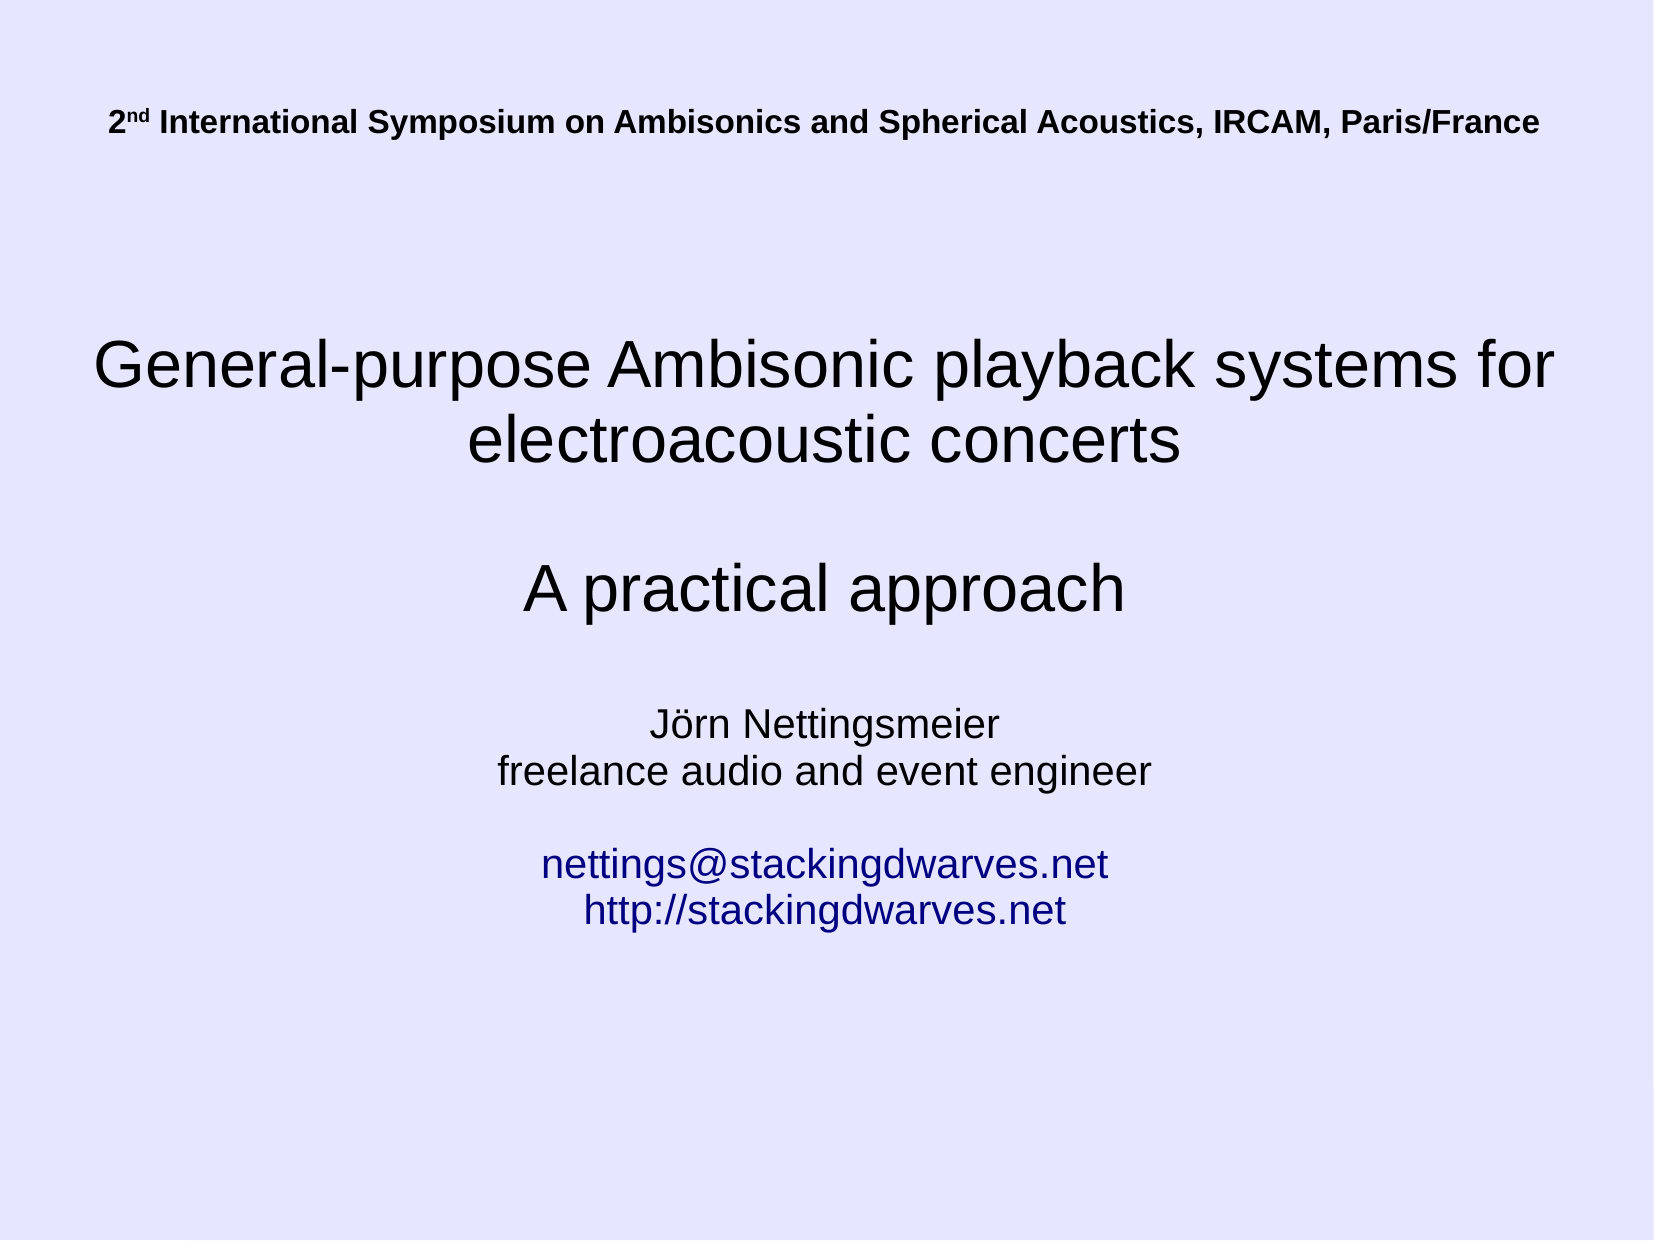

# 2nd International Symposium on Ambisonics and Spherical Acoustics, IRCAM, Paris/France
General-purpose Ambisonic playback systems for electroacoustic concerts
A practical approach
Jörn Nettingsmeier
freelance audio and event engineer
nettings@stackingdwarves.net
http://stackingdwarves.net